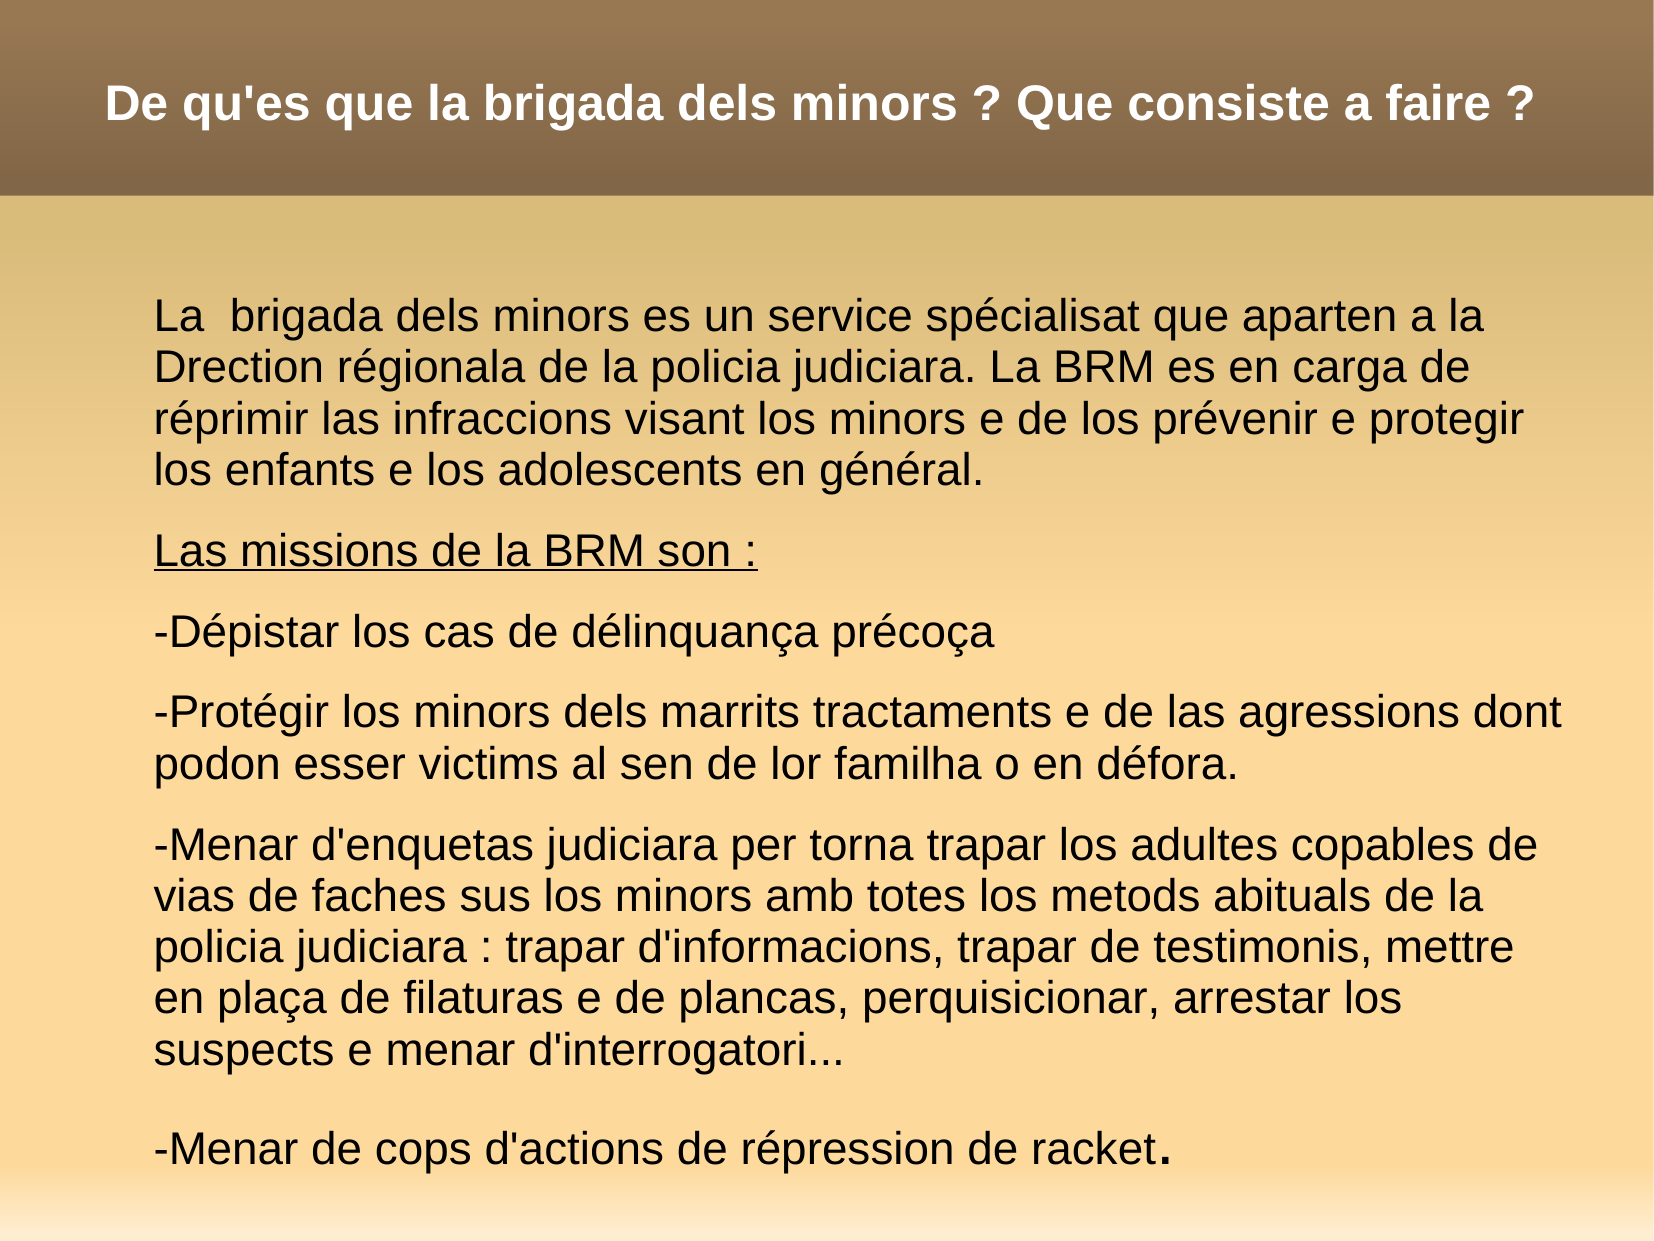

# De qu'es que la brigada dels minors ? Que consiste a faire ?
La brigada dels minors es un service spécialisat que aparten a la Drection régionala de la policia judiciara. La BRM es en carga de réprimir las infraccions visant los minors e de los prévenir e protegir los enfants e los adolescents en général.
Las missions de la BRM son :
-Dépistar los cas de délinquança précoça
-Protégir los minors dels marrits tractaments e de las agressions dont podon esser victims al sen de lor familha o en défora.
-Menar d'enquetas judiciara per torna trapar los adultes copables de vias de faches sus los minors amb totes los metods abituals de la policia judiciara : trapar d'informacions, trapar de testimonis, mettre en plaça de filaturas e de plancas, perquisicionar, arrestar los suspects e menar d'interrogatori...
-Menar de cops d'actions de répression de racket.